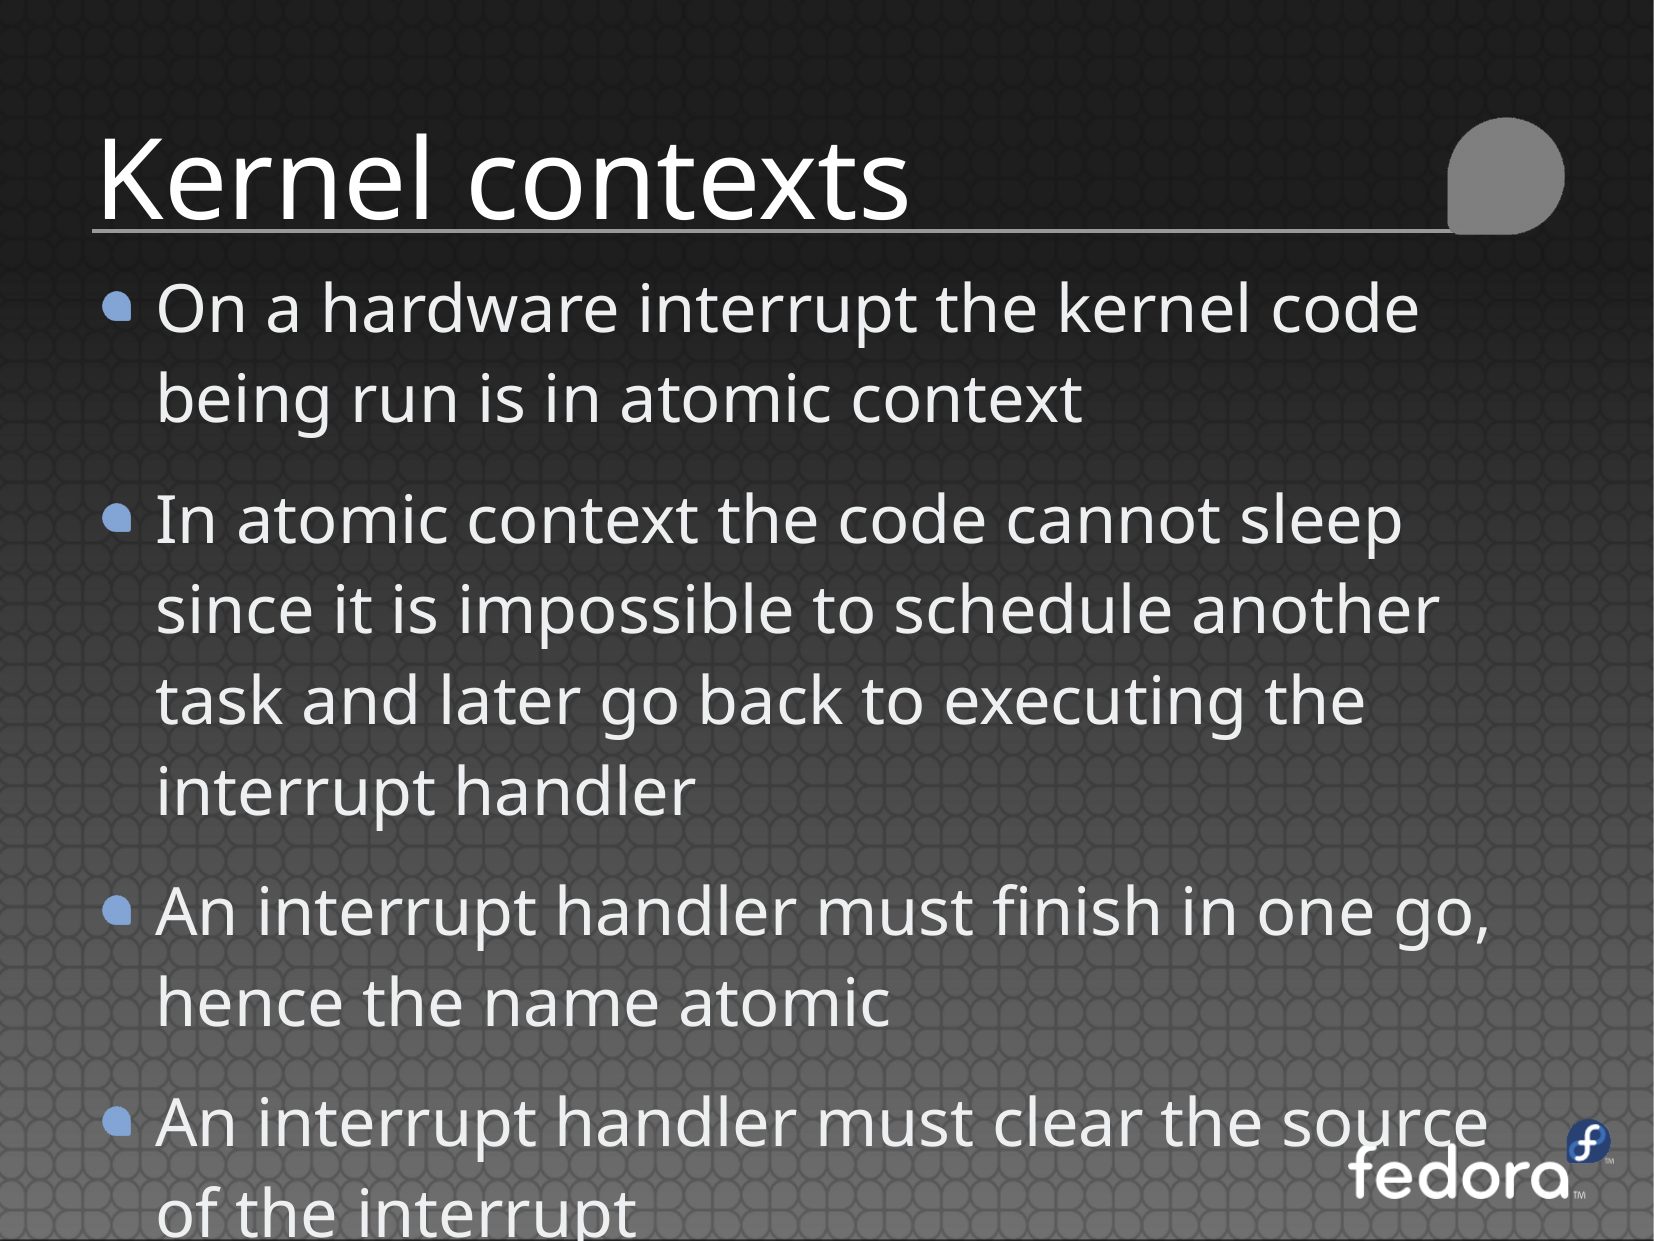

Kernel contexts
# On a hardware interrupt the kernel code being run is in atomic context
In atomic context the code cannot sleep since it is impossible to schedule another task and later go back to executing the interrupt handler
An interrupt handler must finish in one go, hence the name atomic
An interrupt handler must clear the source of the interrupt